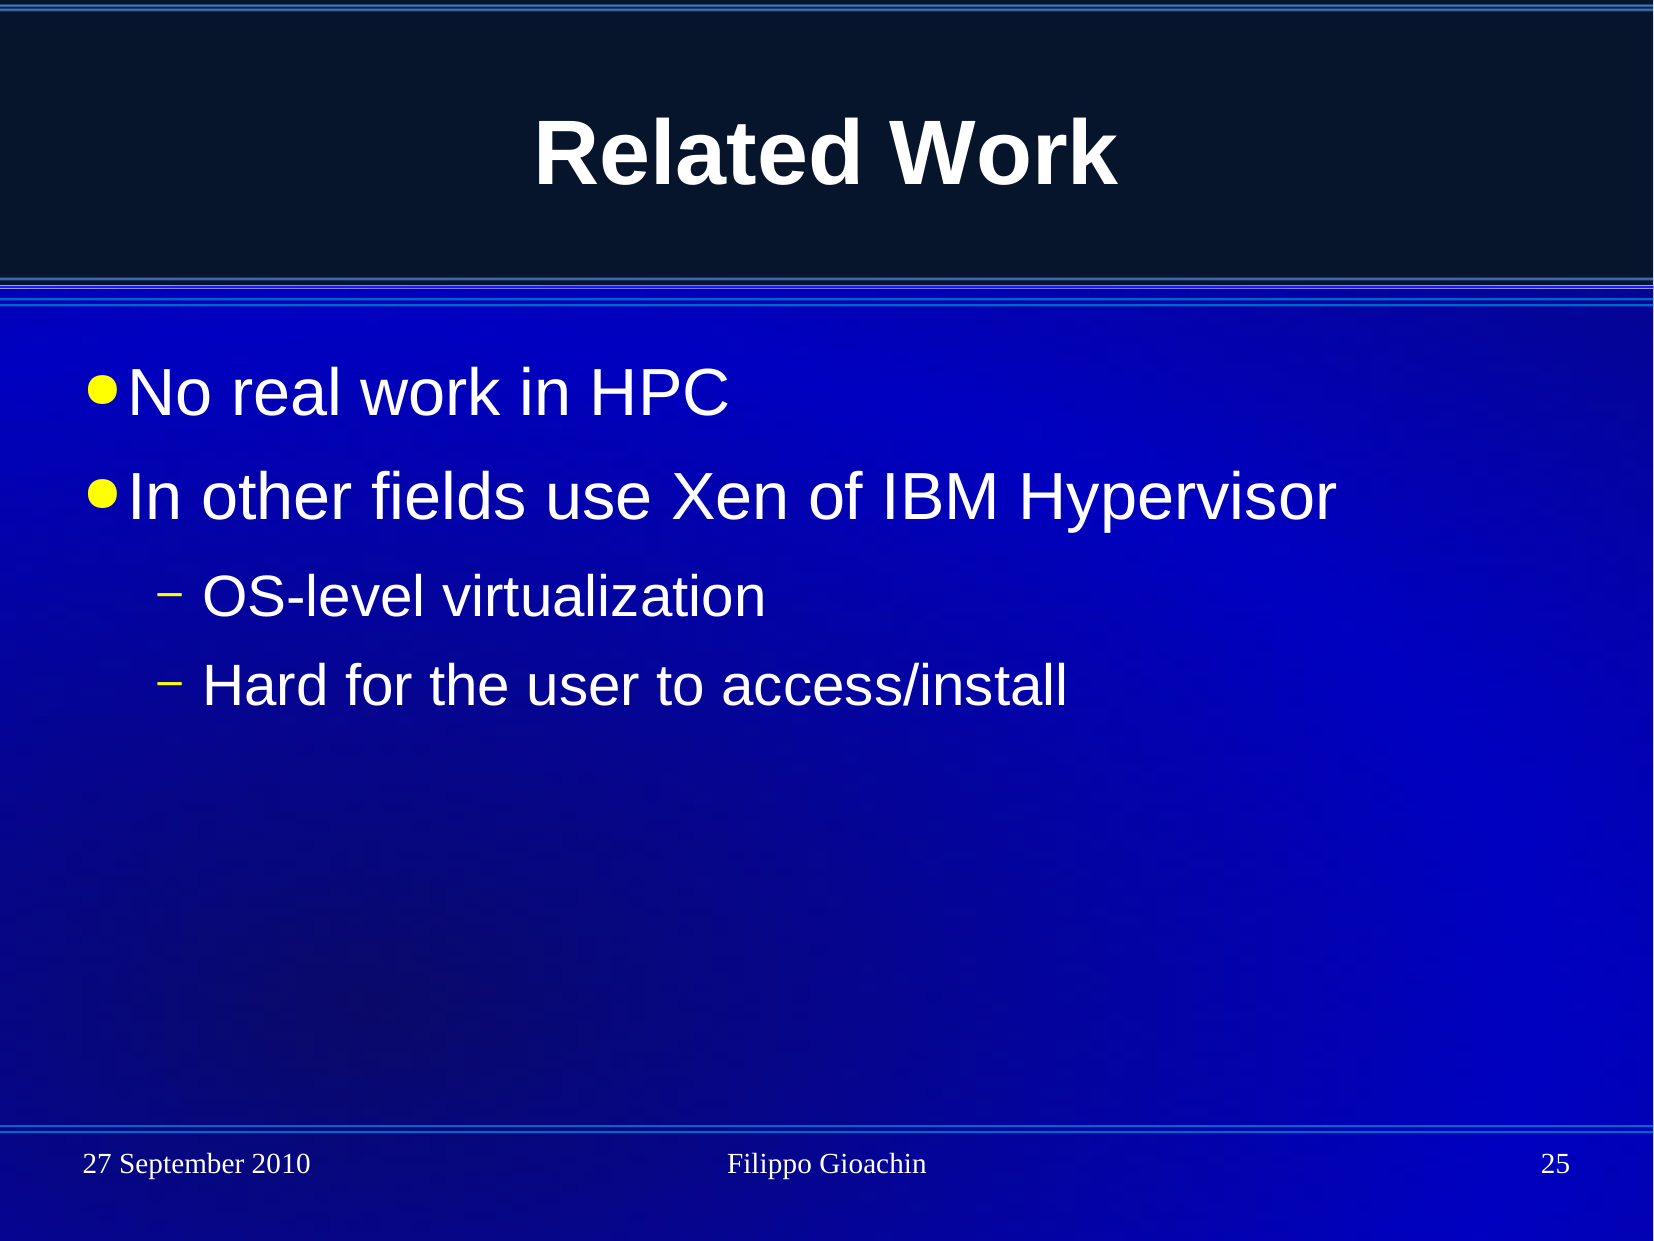

# Related Work
No real work in HPC
In other fields use Xen of IBM Hypervisor
OS-level virtualization
Hard for the user to access/install
27 September 2010
Filippo Gioachin
25